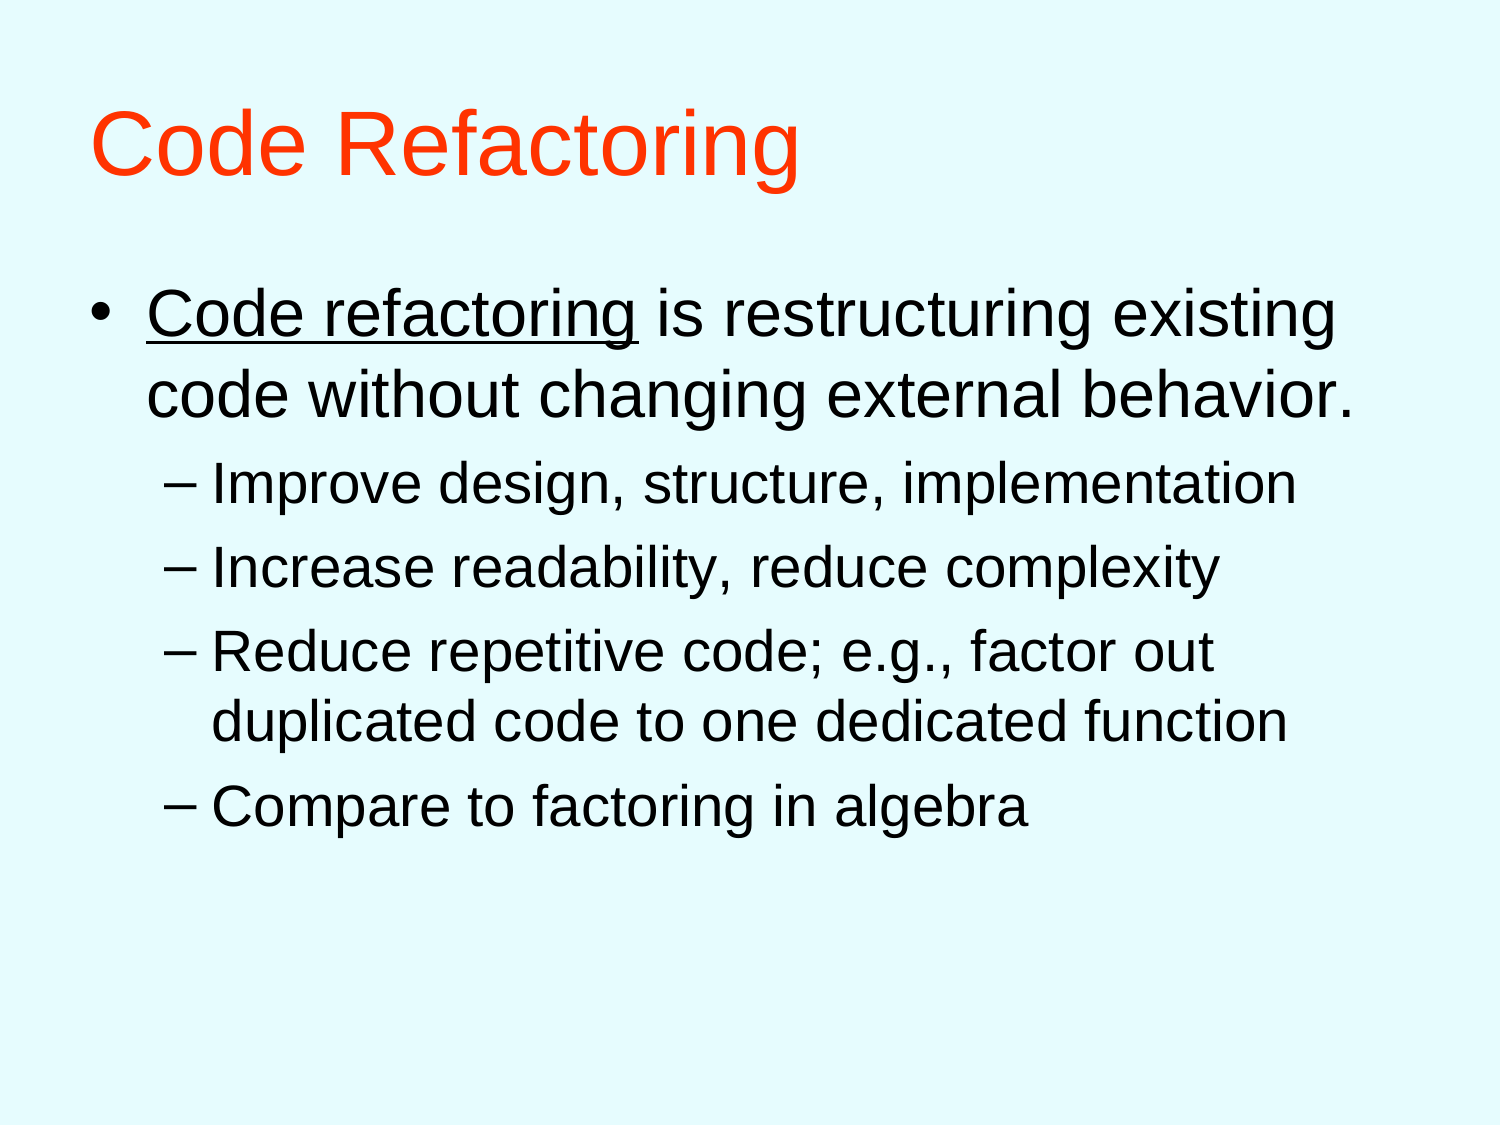

# Code Refactoring
Code refactoring is restructuring existing code without changing external behavior.
Improve design, structure, implementation
Increase readability, reduce complexity
Reduce repetitive code; e.g., factor out duplicated code to one dedicated function
Compare to factoring in algebra